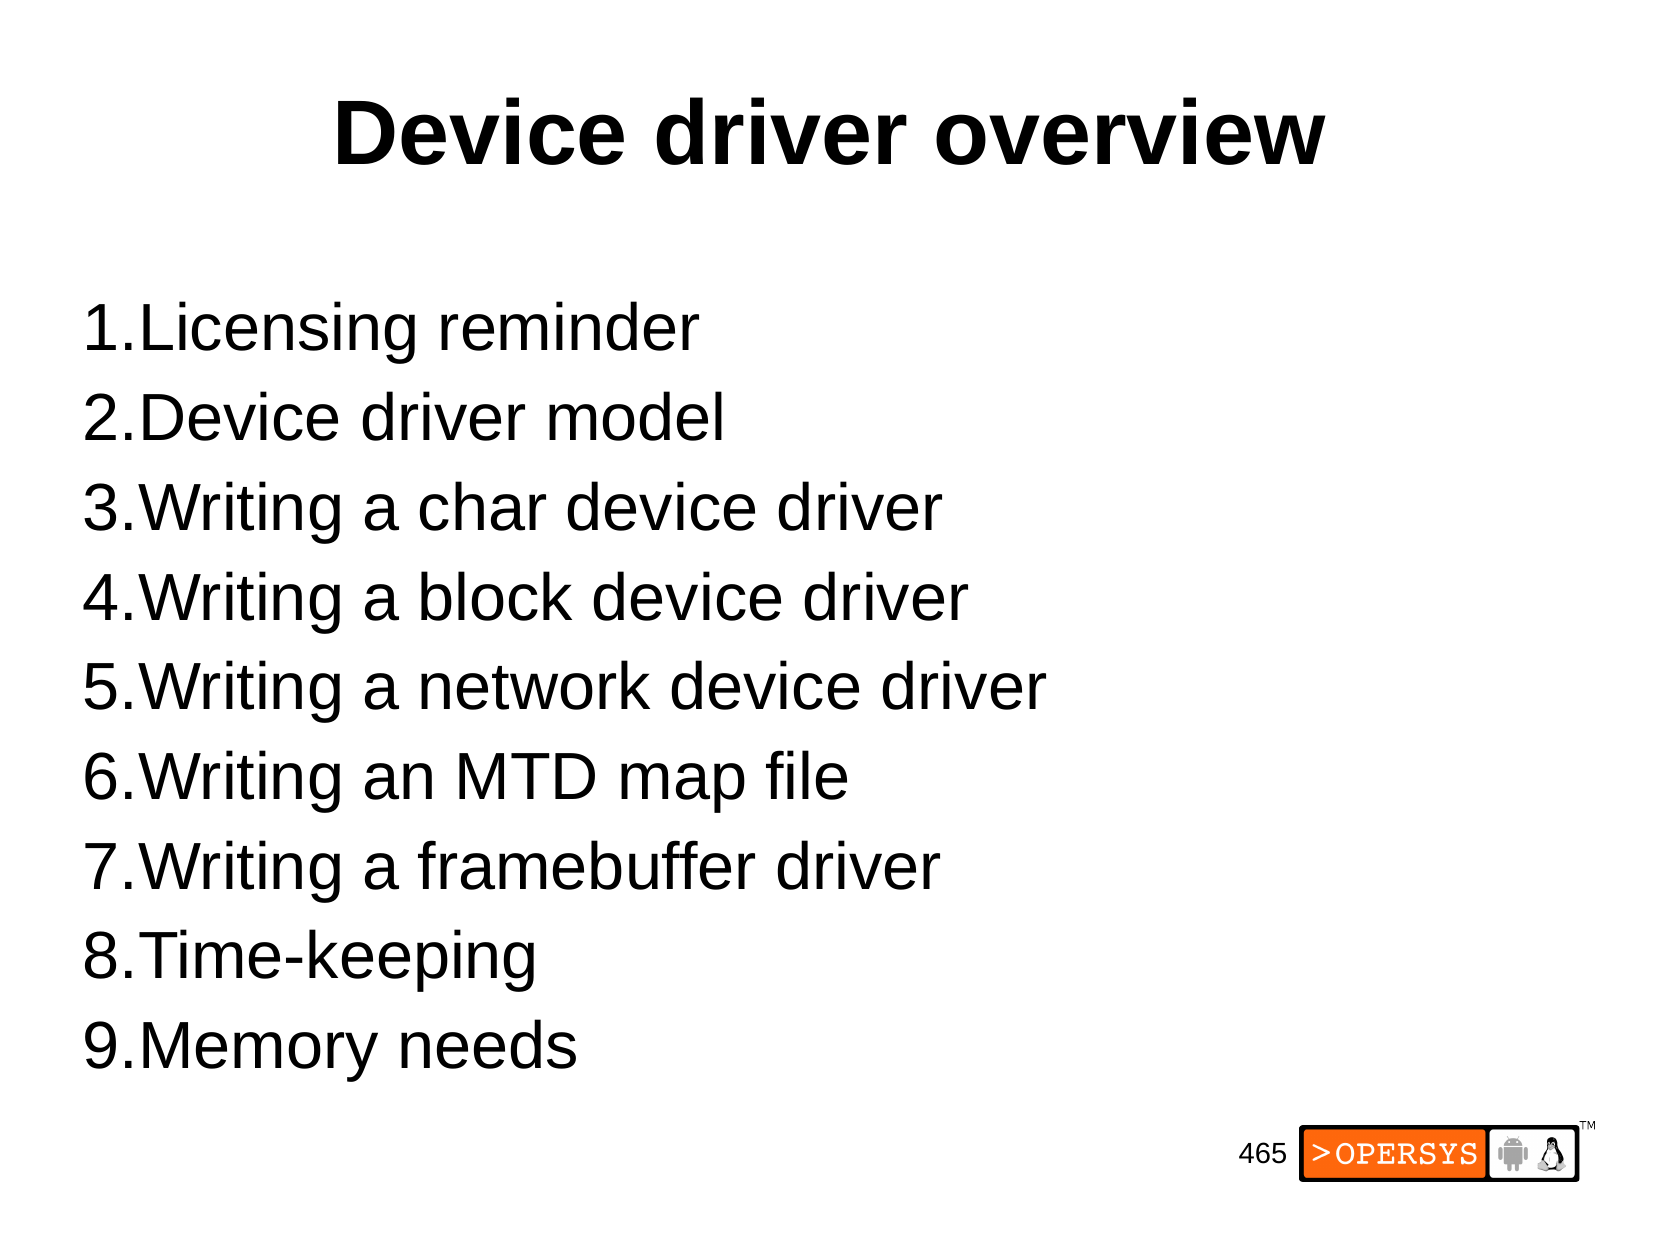

# Device driver overview
Licensing reminder
Device driver model
Writing a char device driver
Writing a block device driver
Writing a network device driver
Writing an MTD map file
Writing a framebuffer driver
Time-keeping
Memory needs